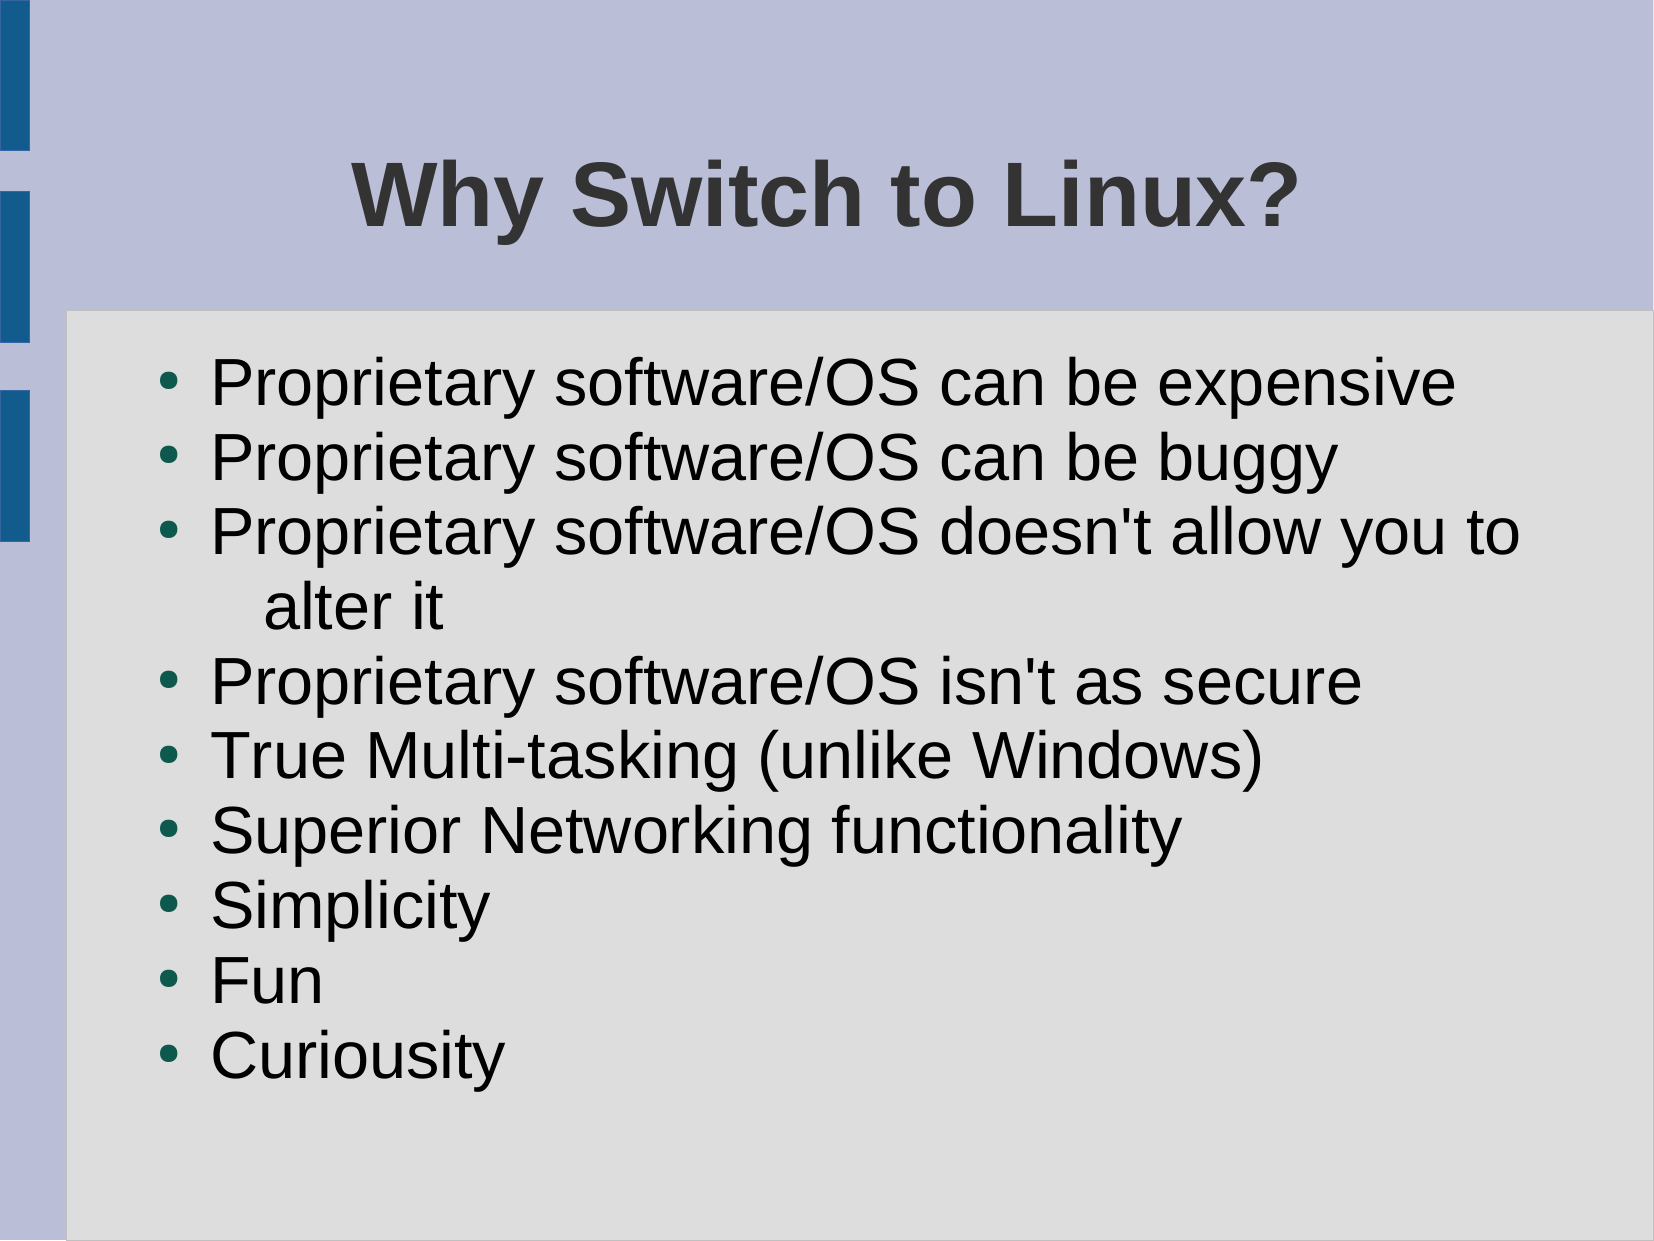

# Why Switch to Linux?
Proprietary software/OS can be expensive
Proprietary software/OS can be buggy
Proprietary software/OS doesn't allow you to alter it
Proprietary software/OS isn't as secure
True Multi-tasking (unlike Windows)
Superior Networking functionality
Simplicity
Fun
Curiousity